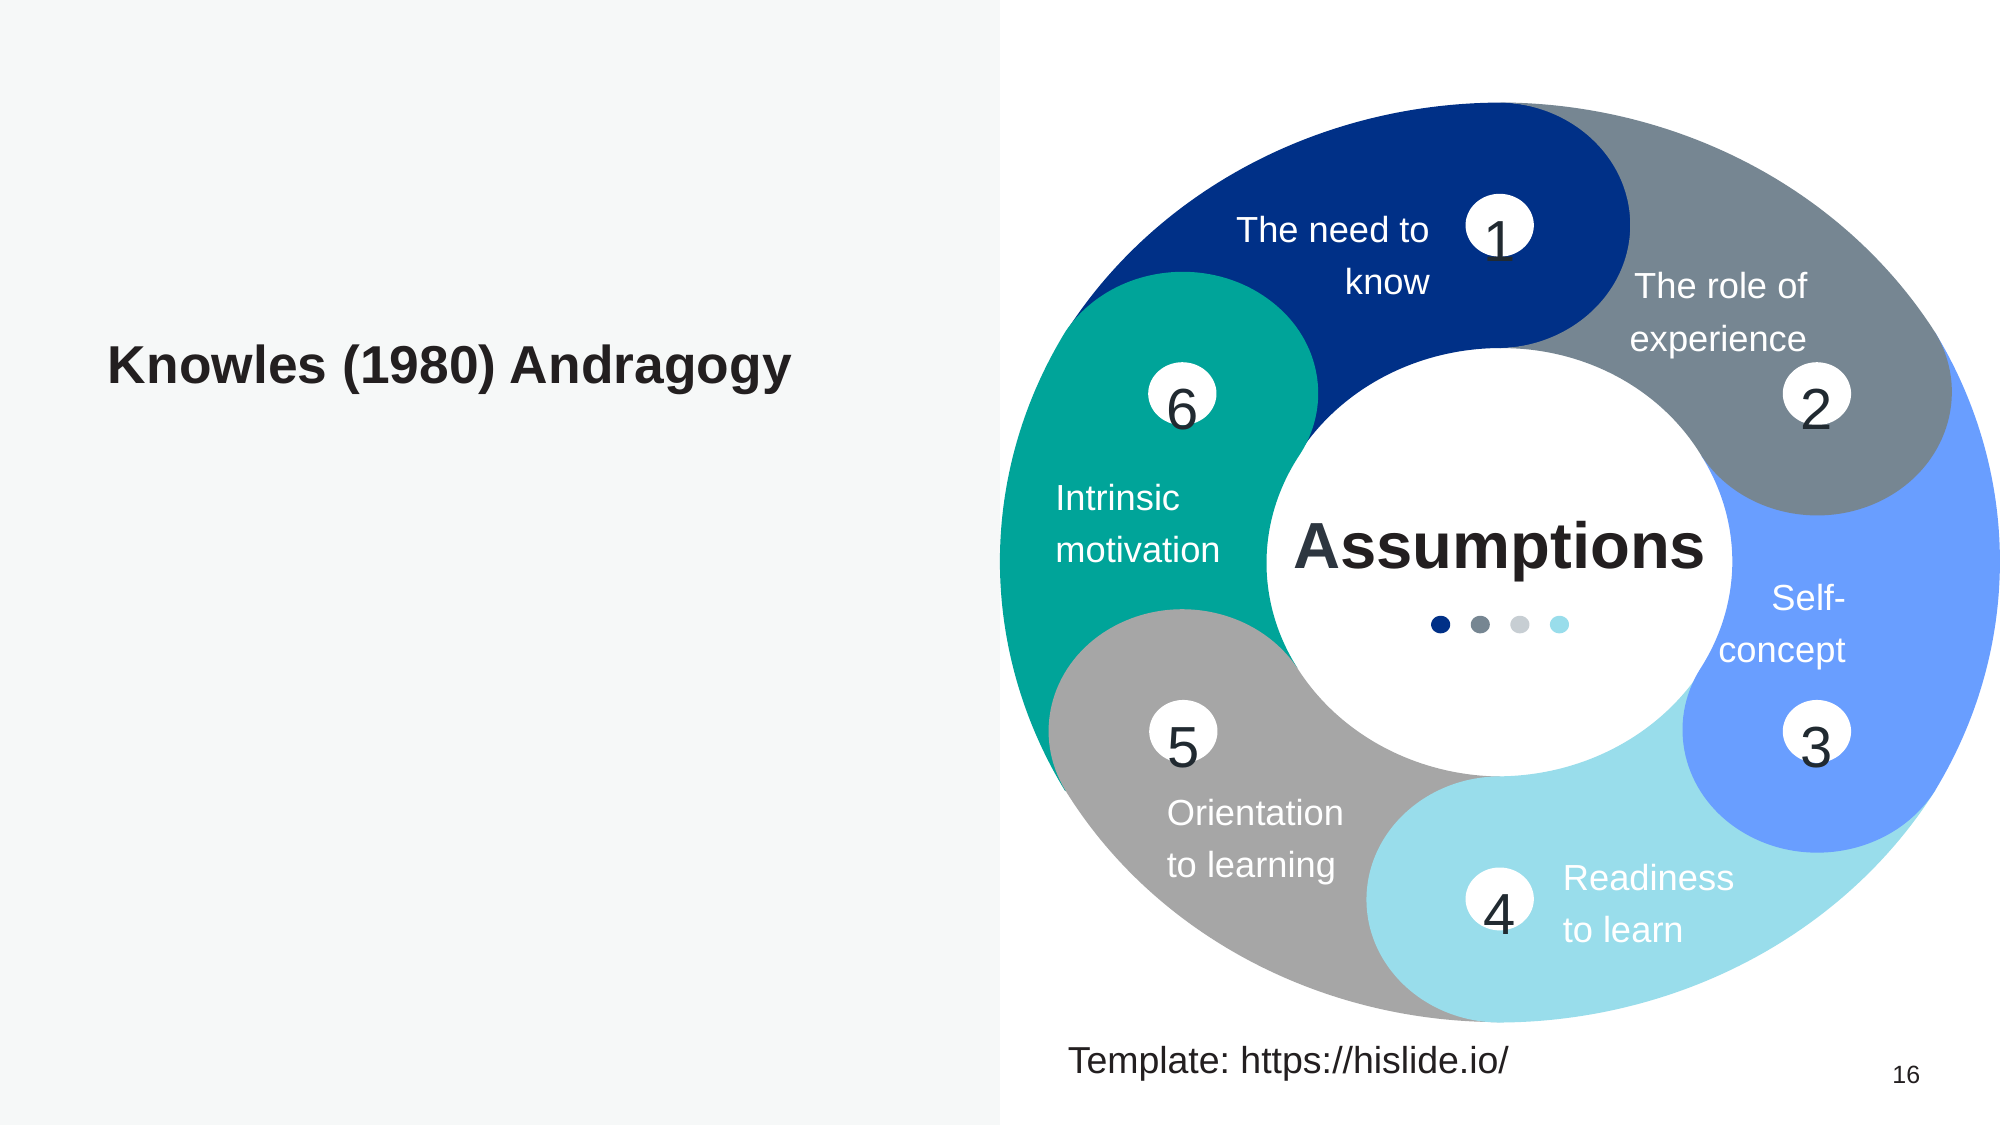

The role of experience
2
The need to know
1
6
Intrinsic motivation
# Knowles (1980) Andragogy
Self-concept
3
Assumptions
5
Orientation to learning
Readiness to learn
4
Template: https://hislide.io/